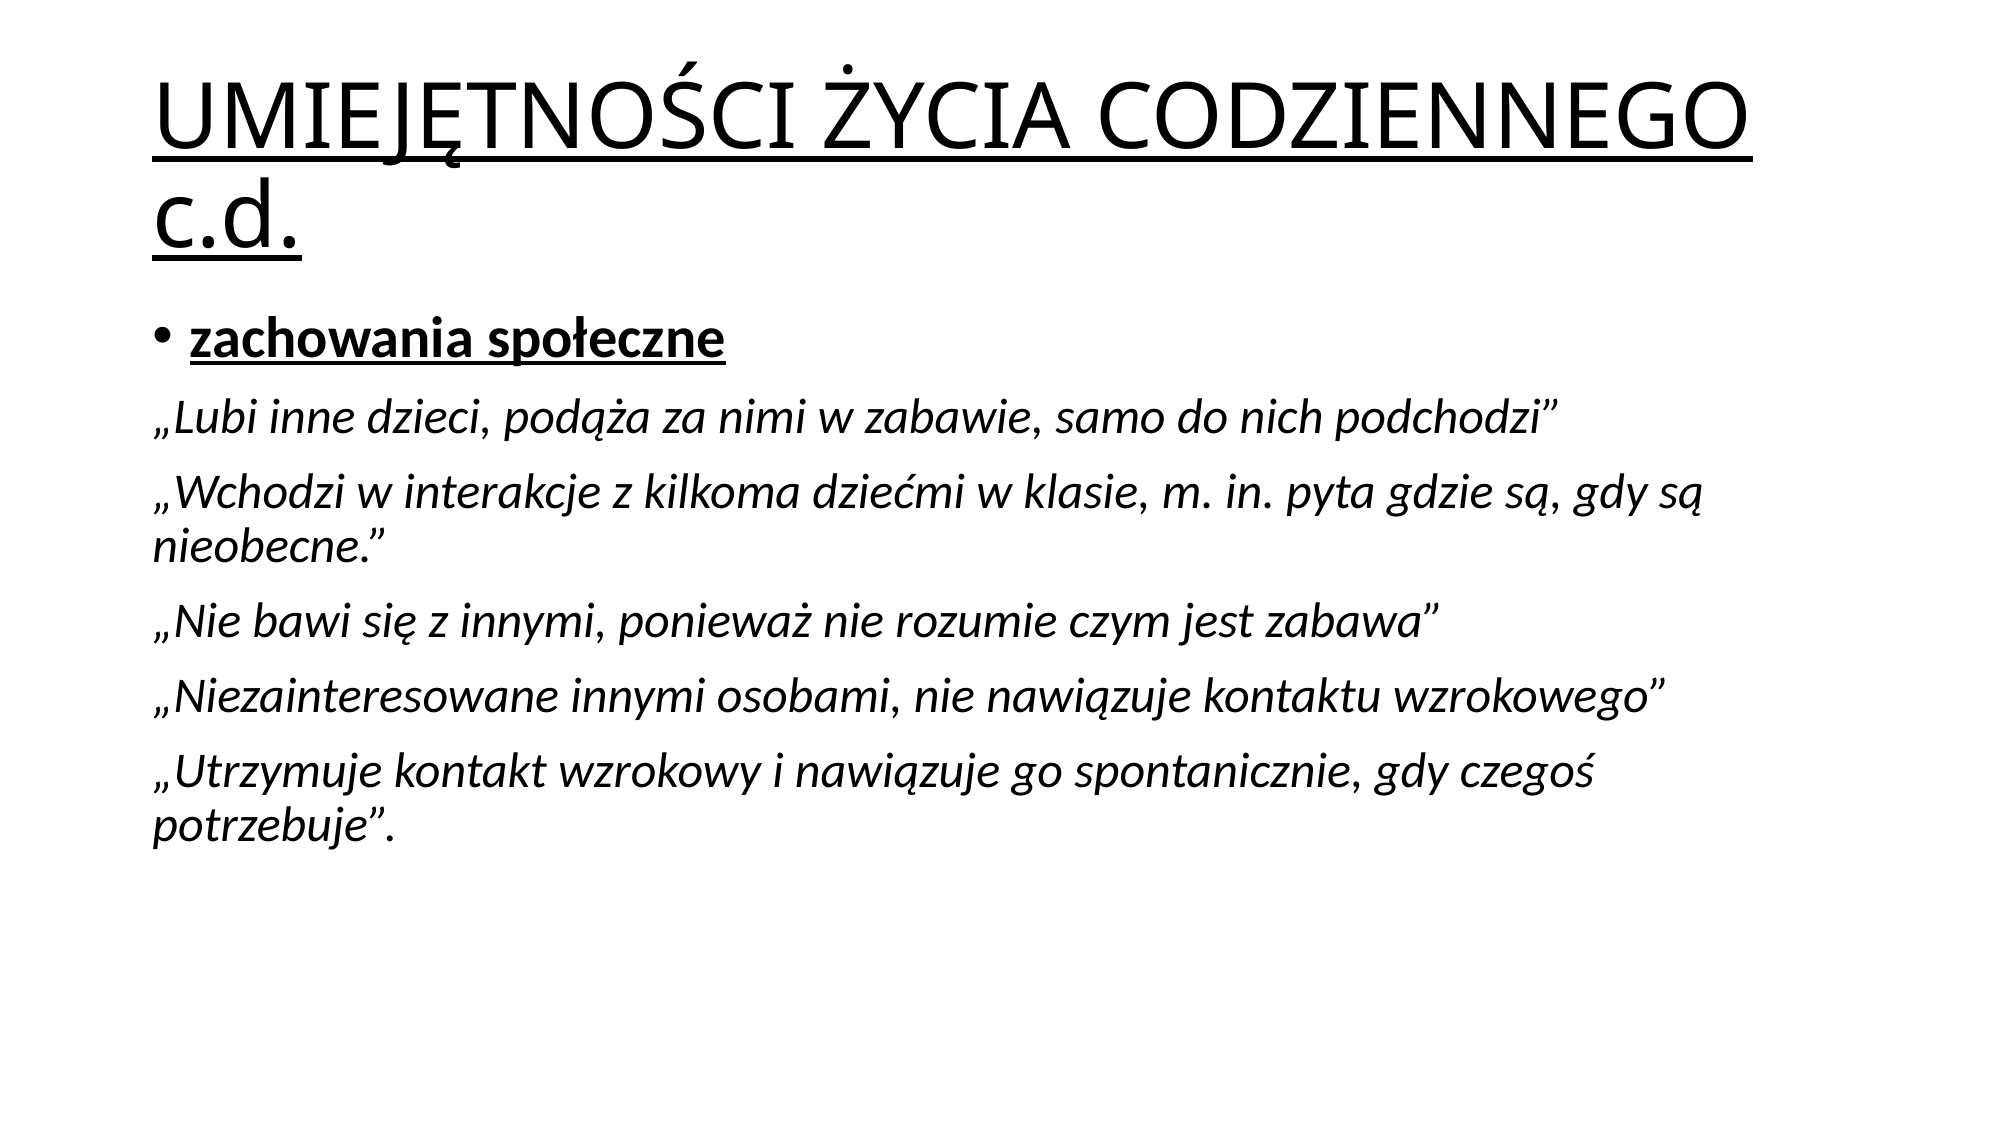

# UMIEJĘTNOŚCI ŻYCIA CODZIENNEGO c.d.
zachowania społeczne
„Lubi inne dzieci, podąża za nimi w zabawie, samo do nich podchodzi”
„Wchodzi w interakcje z kilkoma dziećmi w klasie, m. in. pyta gdzie są, gdy są nieobecne.”
„Nie bawi się z innymi, ponieważ nie rozumie czym jest zabawa”
„Niezainteresowane innymi osobami, nie nawiązuje kontaktu wzrokowego”
„Utrzymuje kontakt wzrokowy i nawiązuje go spontanicznie, gdy czegoś potrzebuje”.